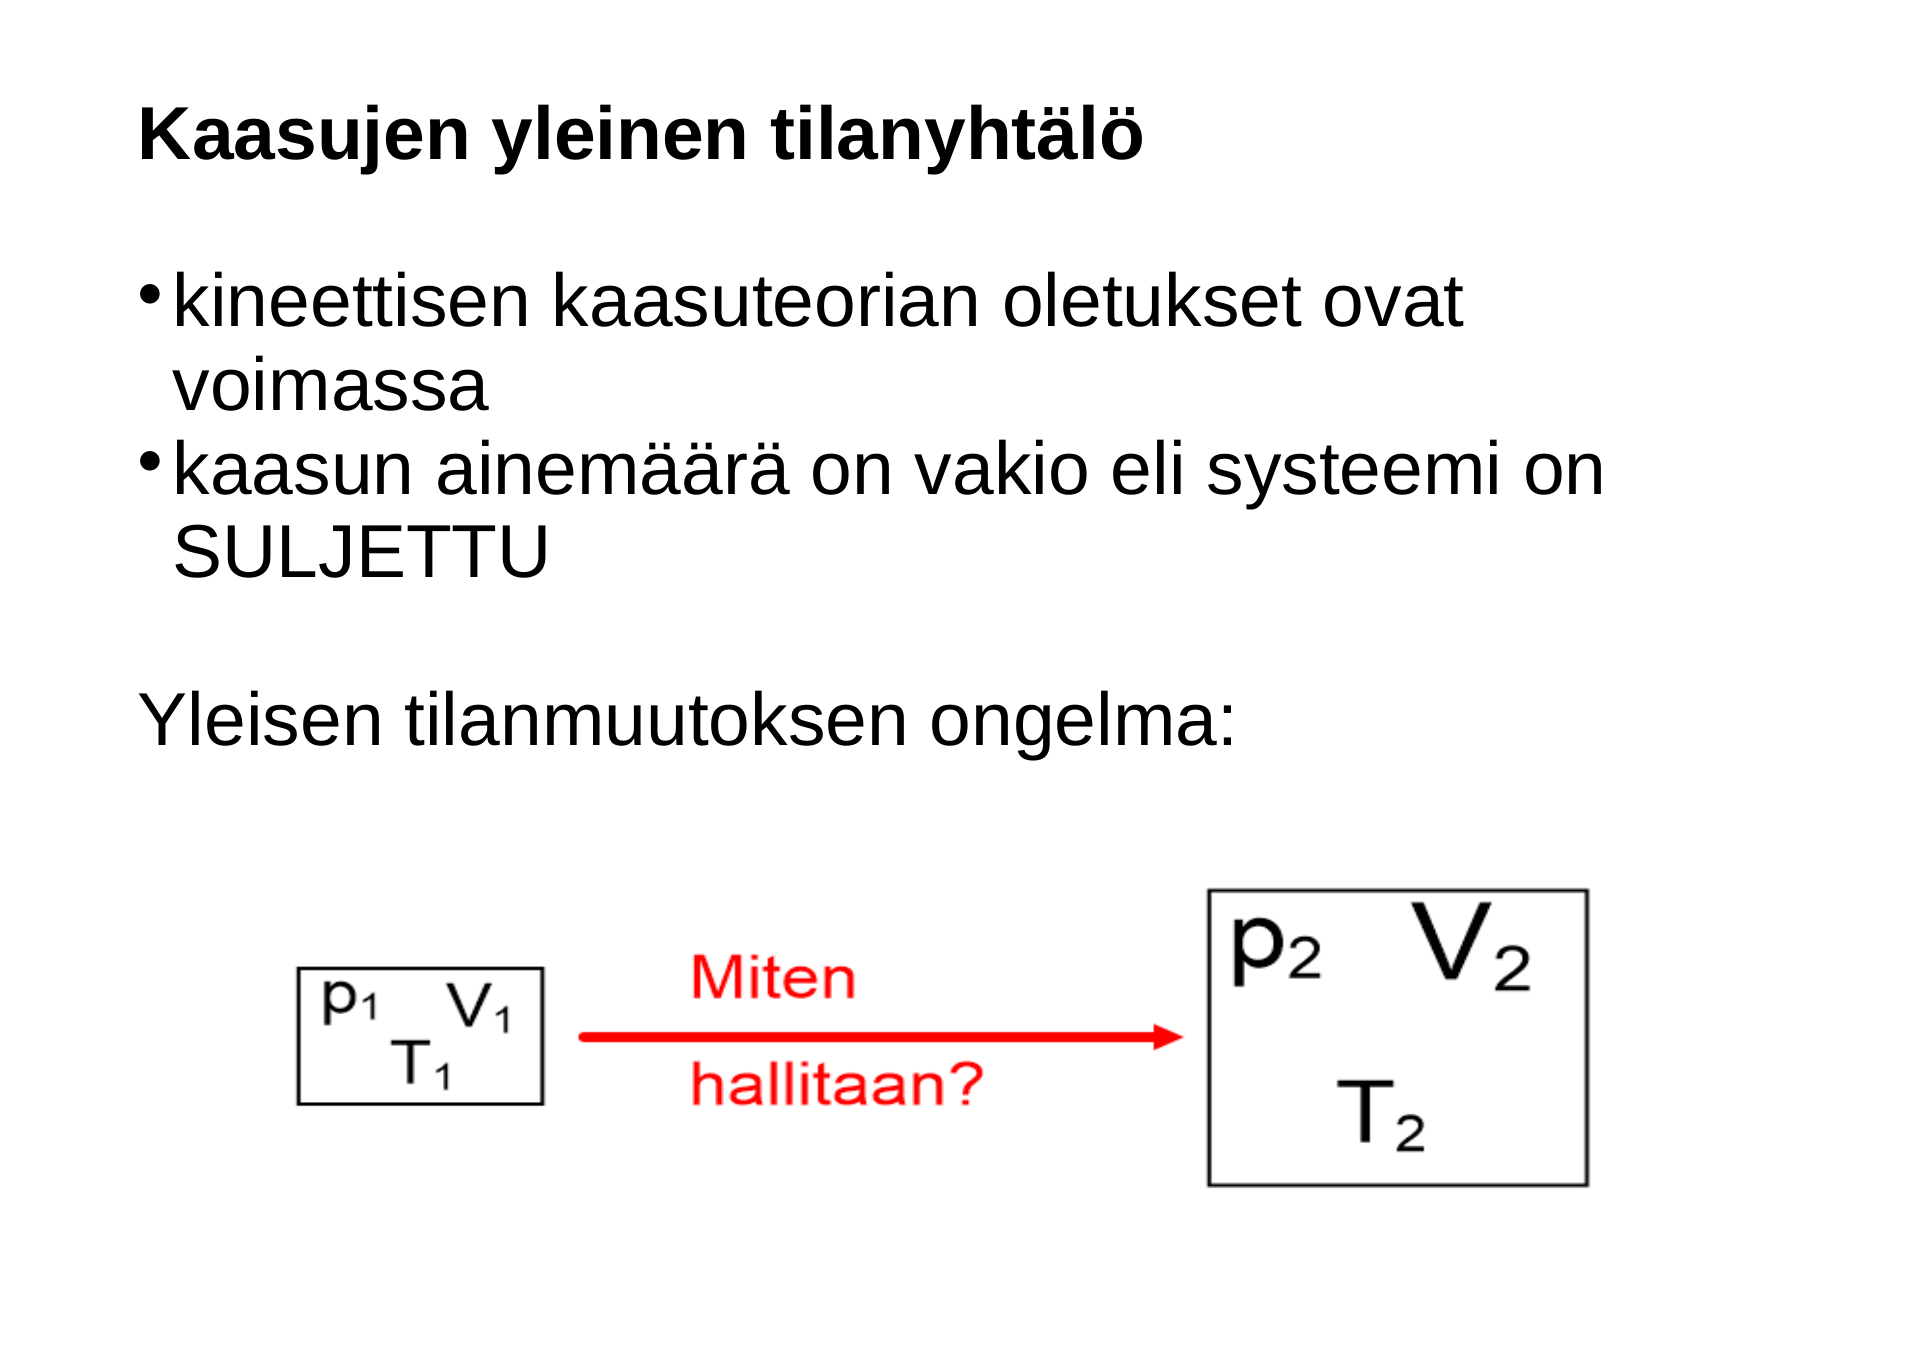

Kaasujen yleinen tilanyhtälö
kineettisen kaasuteorian oletukset ovat voimassa
kaasun ainemäärä on vakio eli systeemi on SULJETTU
Yleisen tilanmuutoksen ongelma: